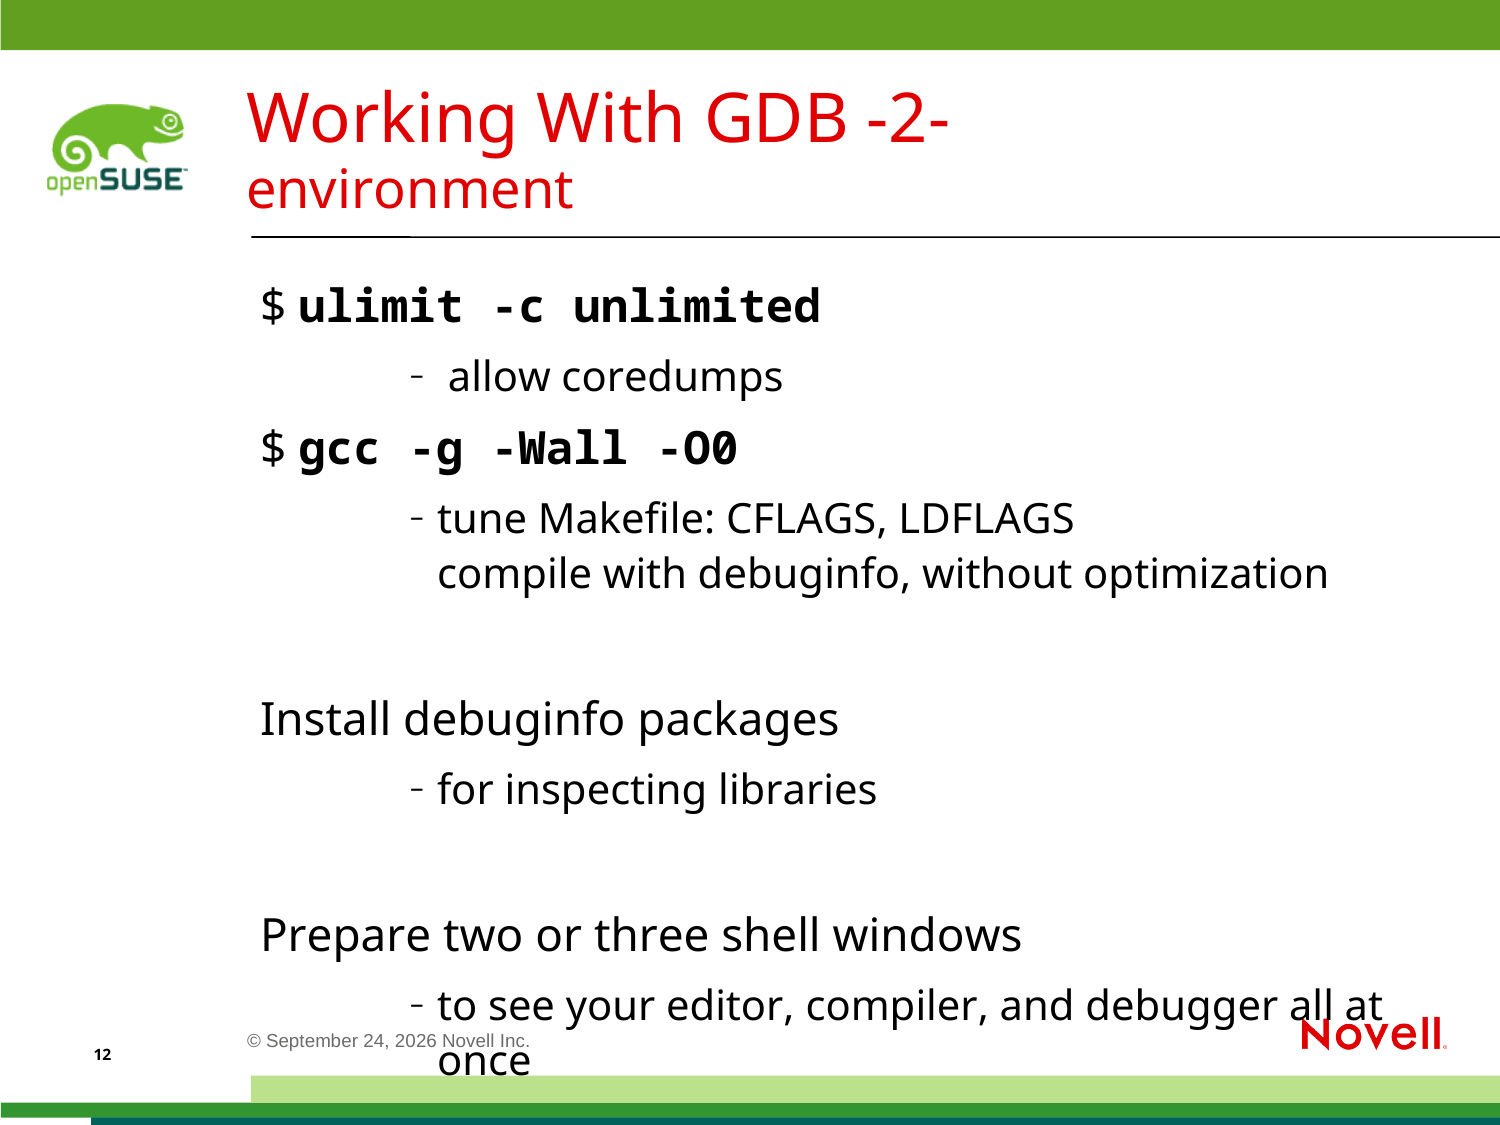

# Working With GDB -2- environment
$ ulimit -c unlimited
 allow coredumps
$ gcc -g -Wall -O0
tune Makefile: CFLAGS, LDFLAGS
compile with debuginfo, without optimization
Install debuginfo packages
for inspecting libraries
Prepare two or three shell windows
to see your editor, compiler, and debugger all at once